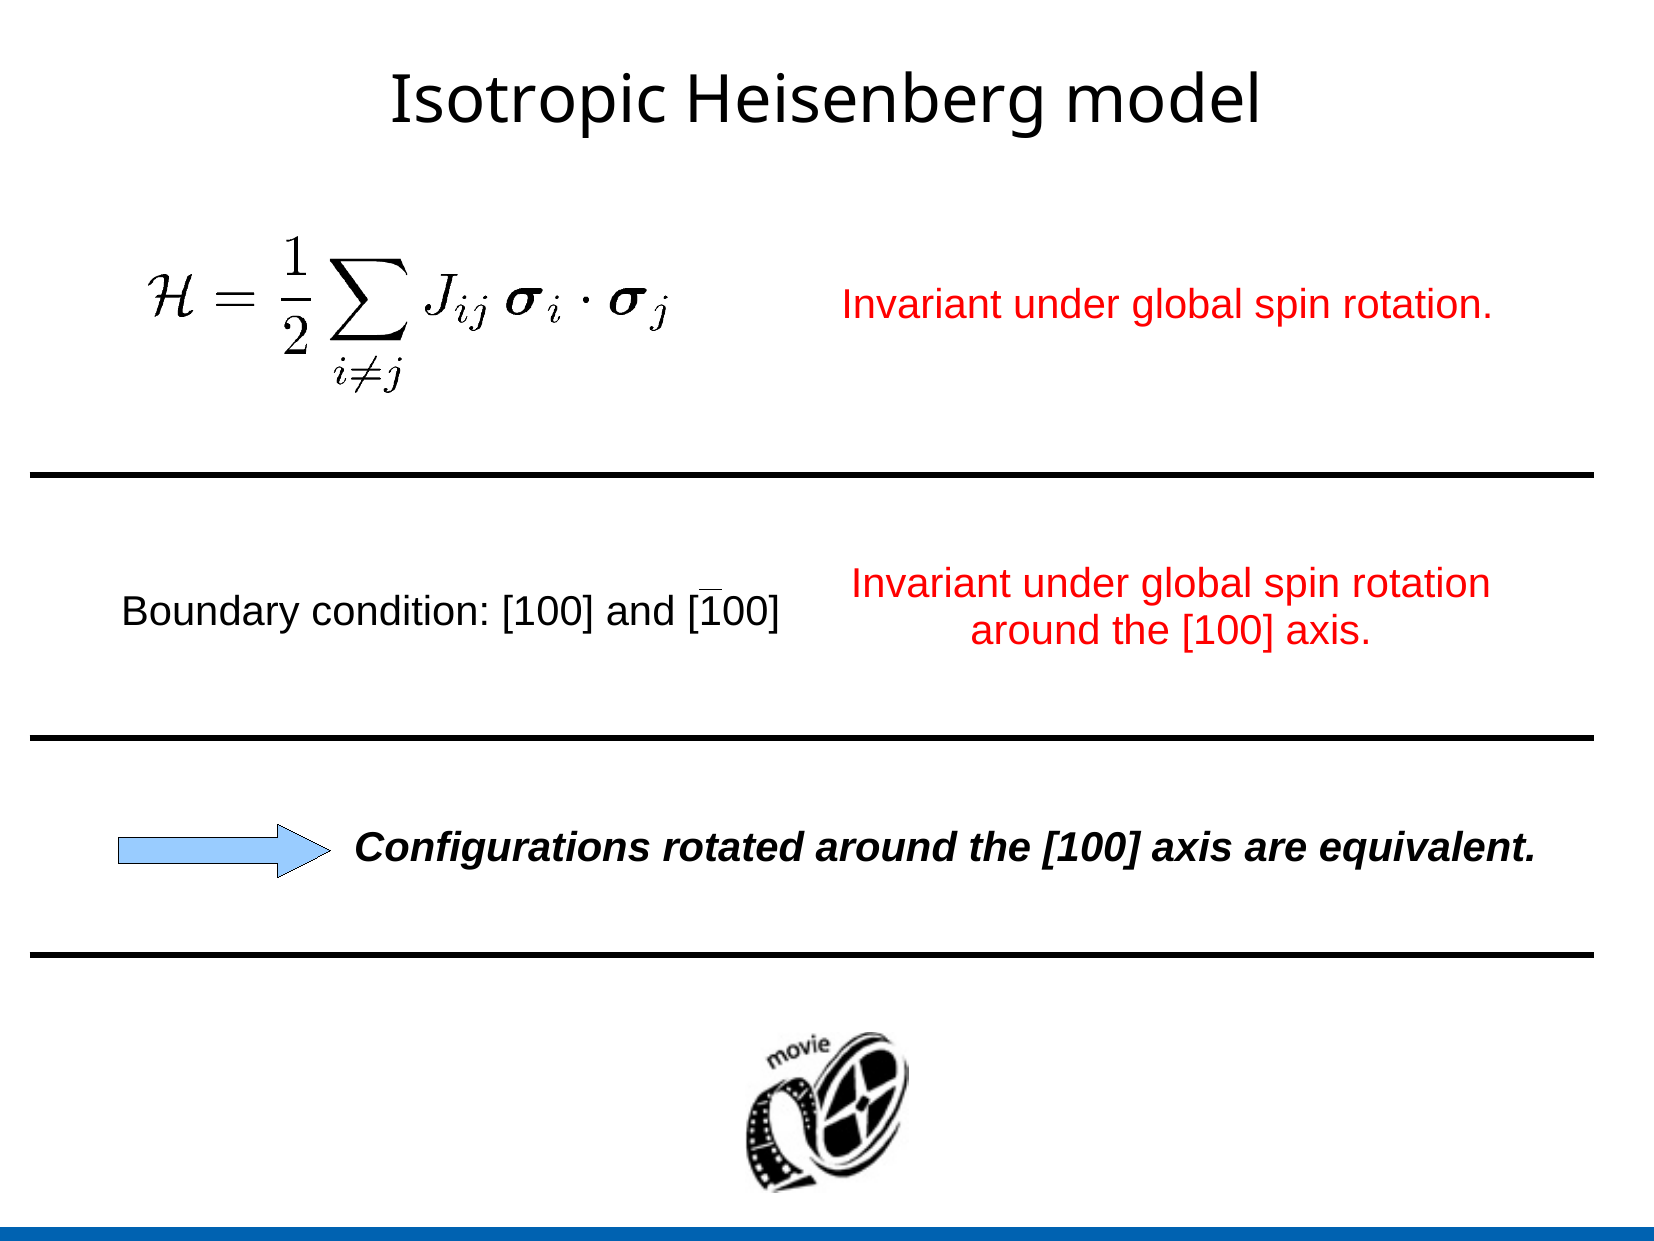

# Isotropic Heisenberg model
Invariant under global spin rotation.
Invariant under global spin rotation
around the [100] axis.
Boundary condition: [100] and [100]
Configurations rotated around the [100] axis are equivalent.